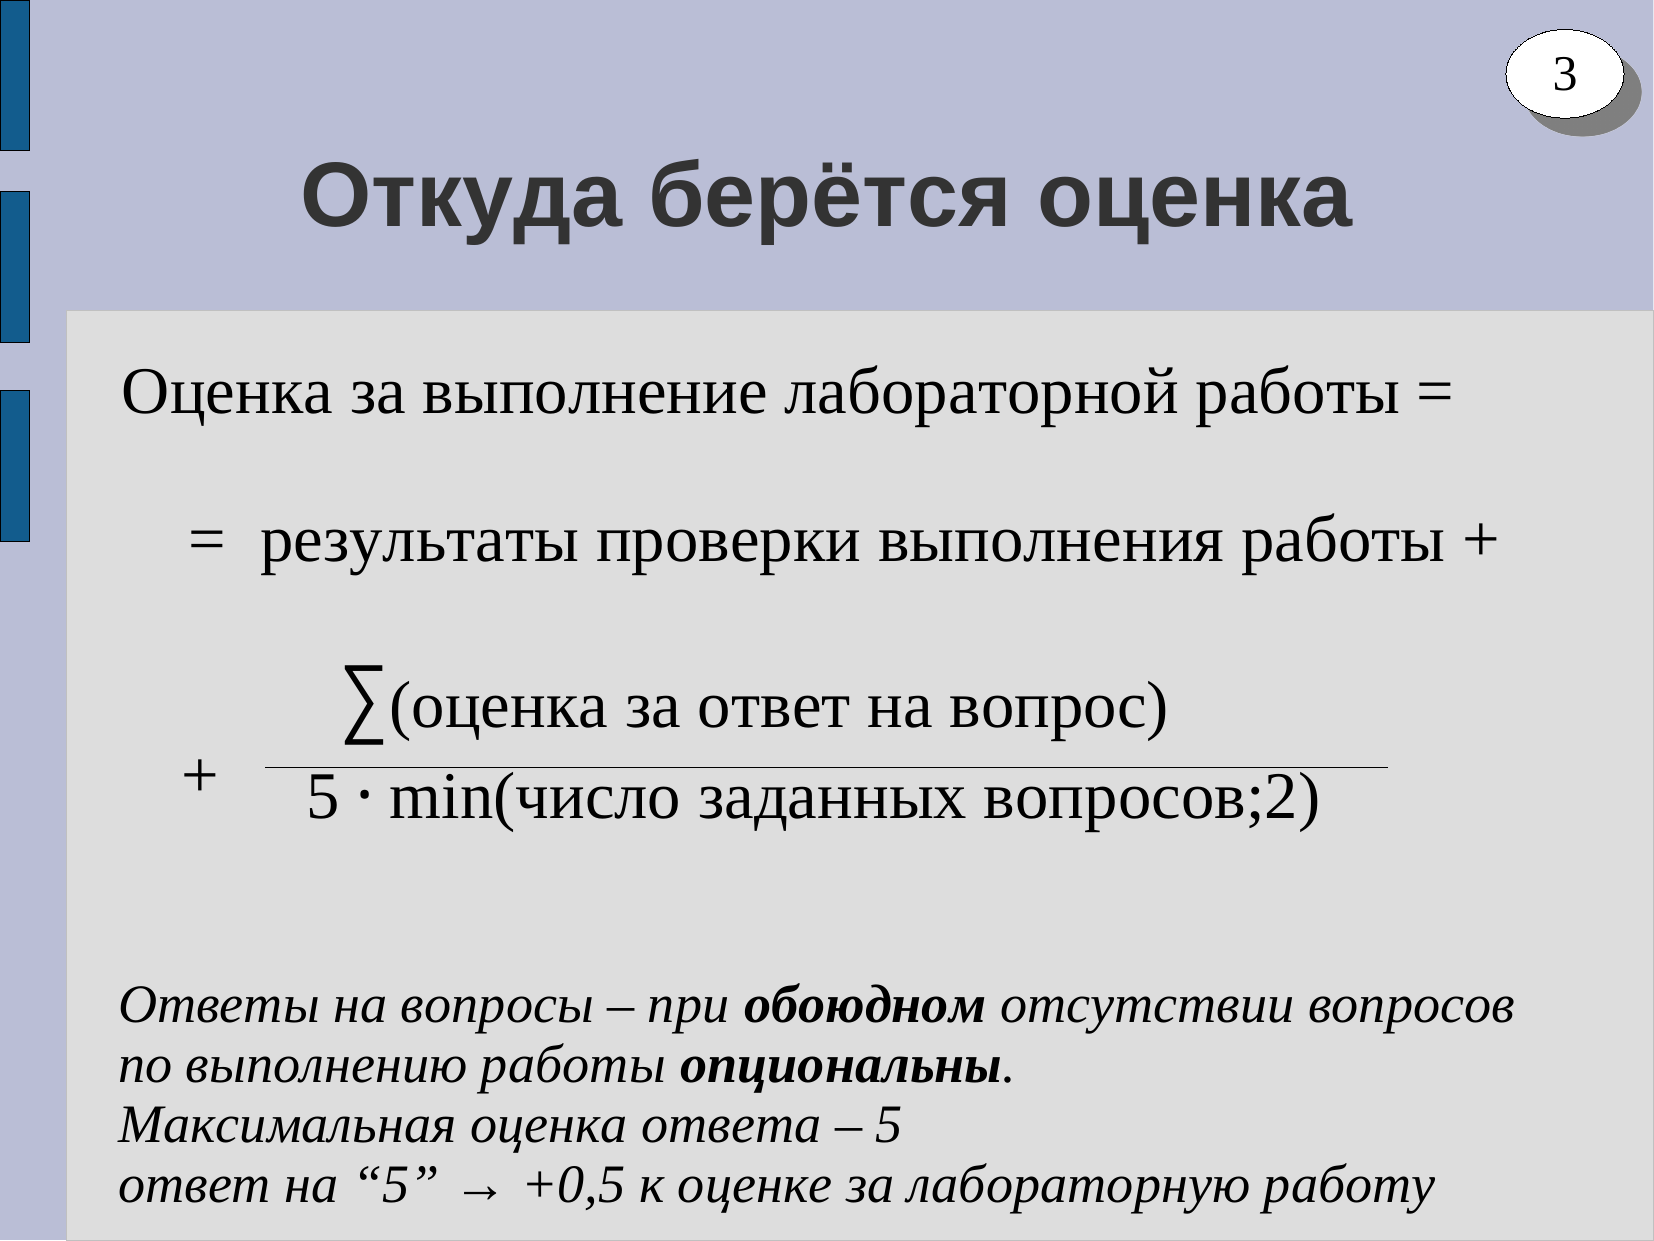

3
# Откуда берётся оценка
Оценка за выполнение лабораторной работы =
 = результаты проверки выполнения работы +
 ∑(оценка за ответ на вопрос)
 5 · min(число заданных вопросов;2)
+
Ответы на вопросы – при обоюдном отсутствии вопросов
по выполнению работы опциональны.
Максимальная оценка ответа – 5
ответ на “5” → +0,5 к оценке за лабораторную работу